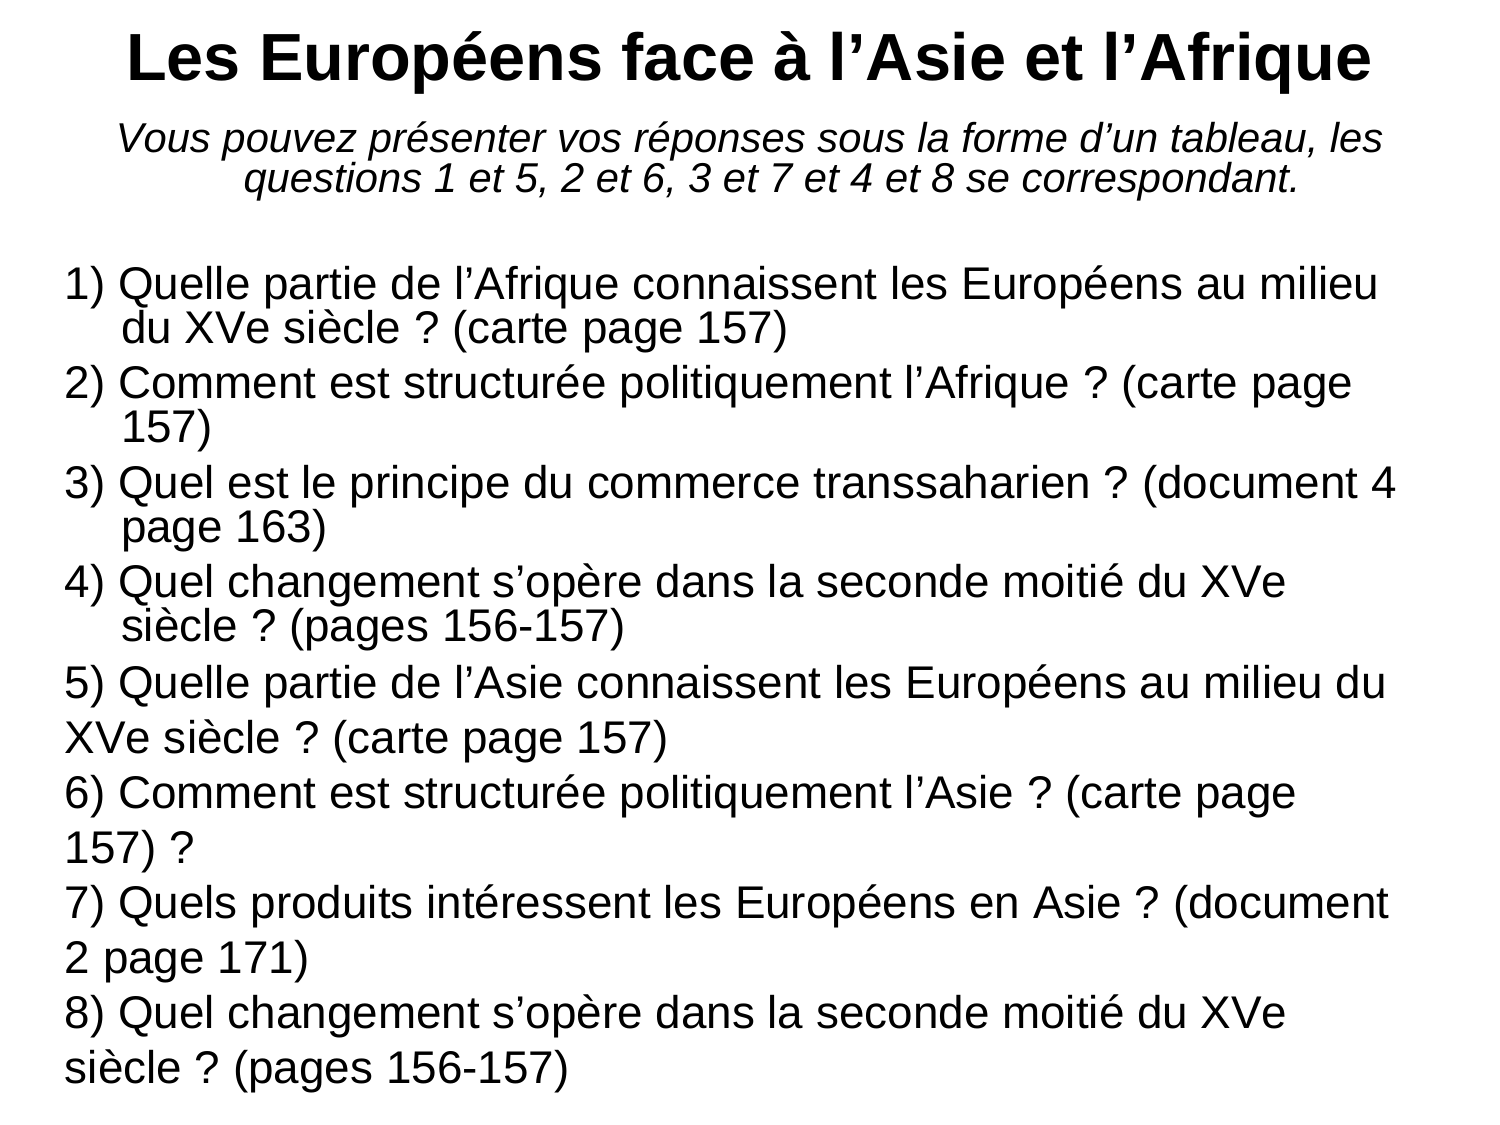

# Les Européens face à l’Asie et l’Afrique
Vous pouvez présenter vos réponses sous la forme d’un tableau, les questions 1 et 5, 2 et 6, 3 et 7 et 4 et 8 se correspondant.
1) Quelle partie de l’Afrique connaissent les Européens au milieu du XVe siècle ? (carte page 157)
2) Comment est structurée politiquement l’Afrique ? (carte page 157)
3) Quel est le principe du commerce transsaharien ? (document 4 page 163)
4) Quel changement s’opère dans la seconde moitié du XVe siècle ? (pages 156-157)
5) Quelle partie de l’Asie connaissent les Européens au milieu du XVe siècle ? (carte page 157)
6) Comment est structurée politiquement l’Asie ? (carte page 157) ?
7) Quels produits intéressent les Européens en Asie ? (document 2 page 171)
8) Quel changement s’opère dans la seconde moitié du XVe siècle ? (pages 156-157)